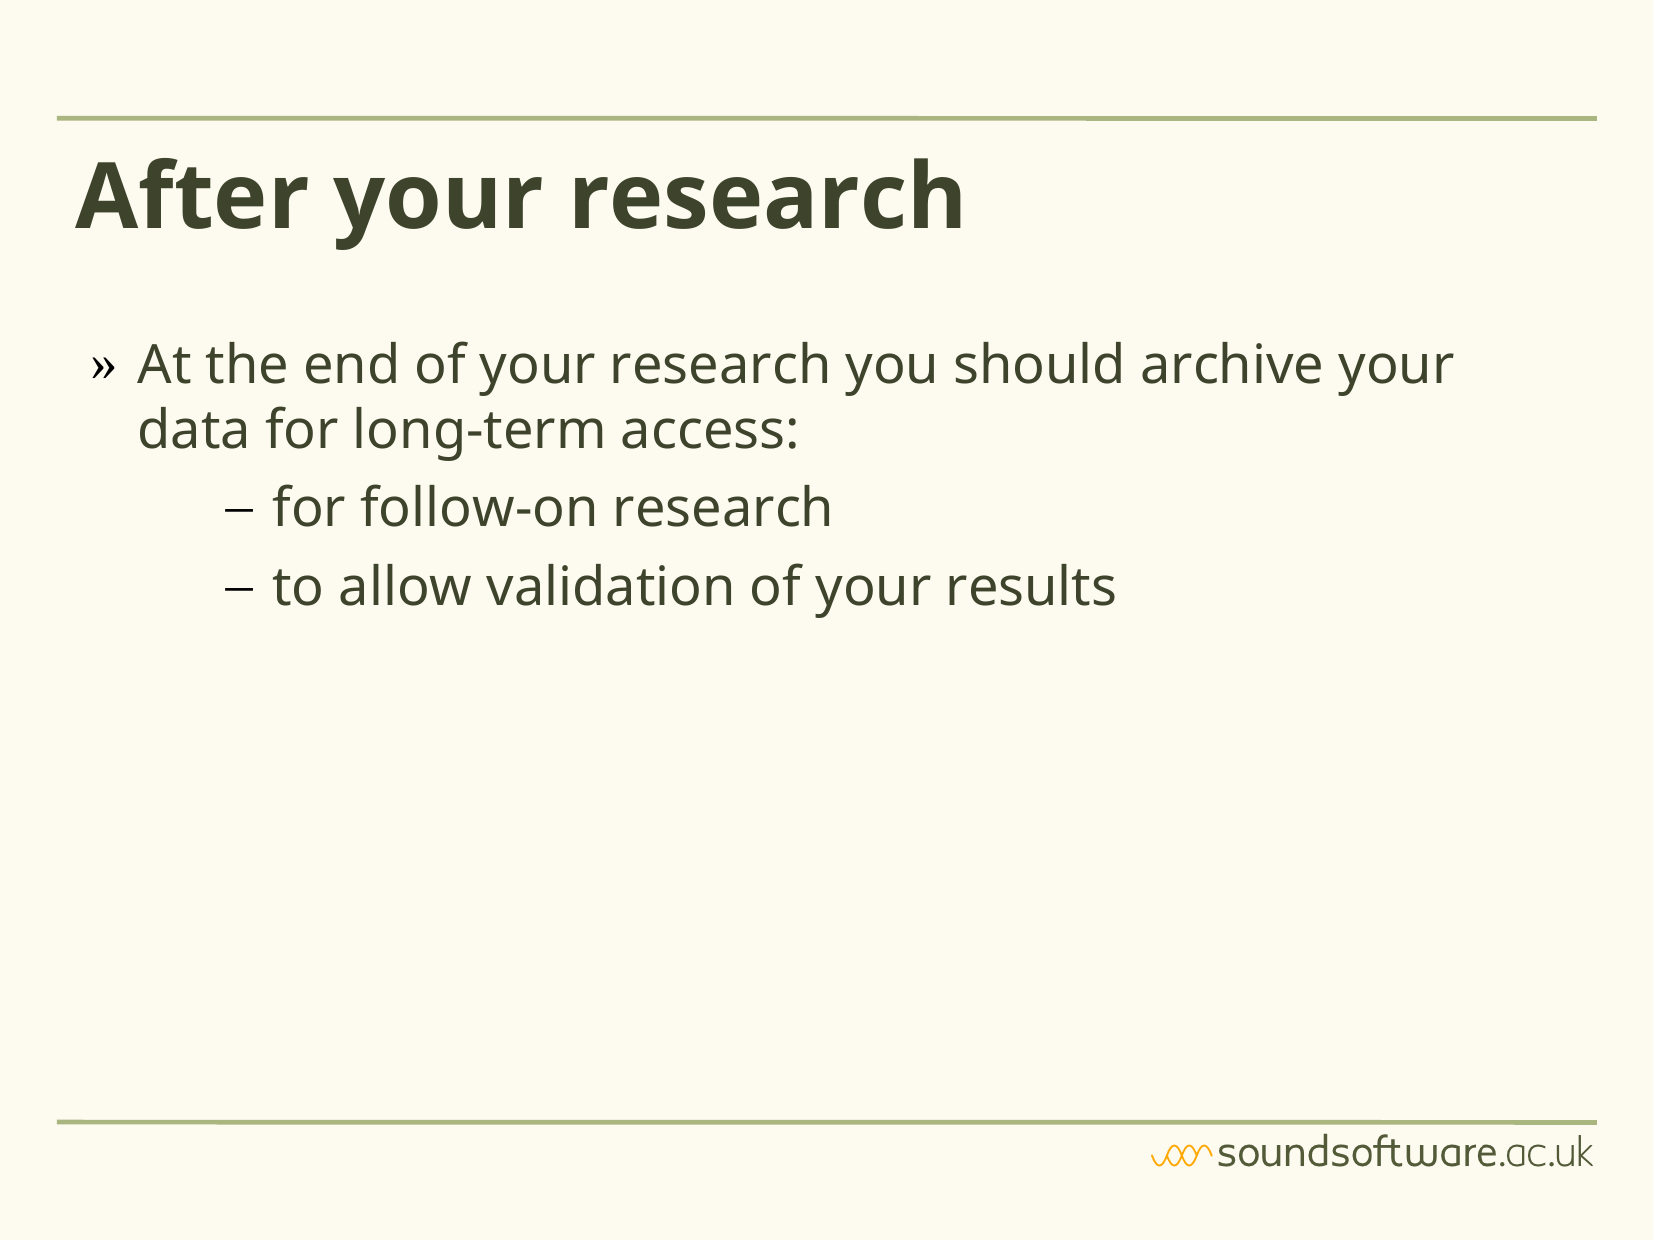

# After your research
At the end of your research you should archive your data for long-term access:
for follow-on research
to allow validation of your results